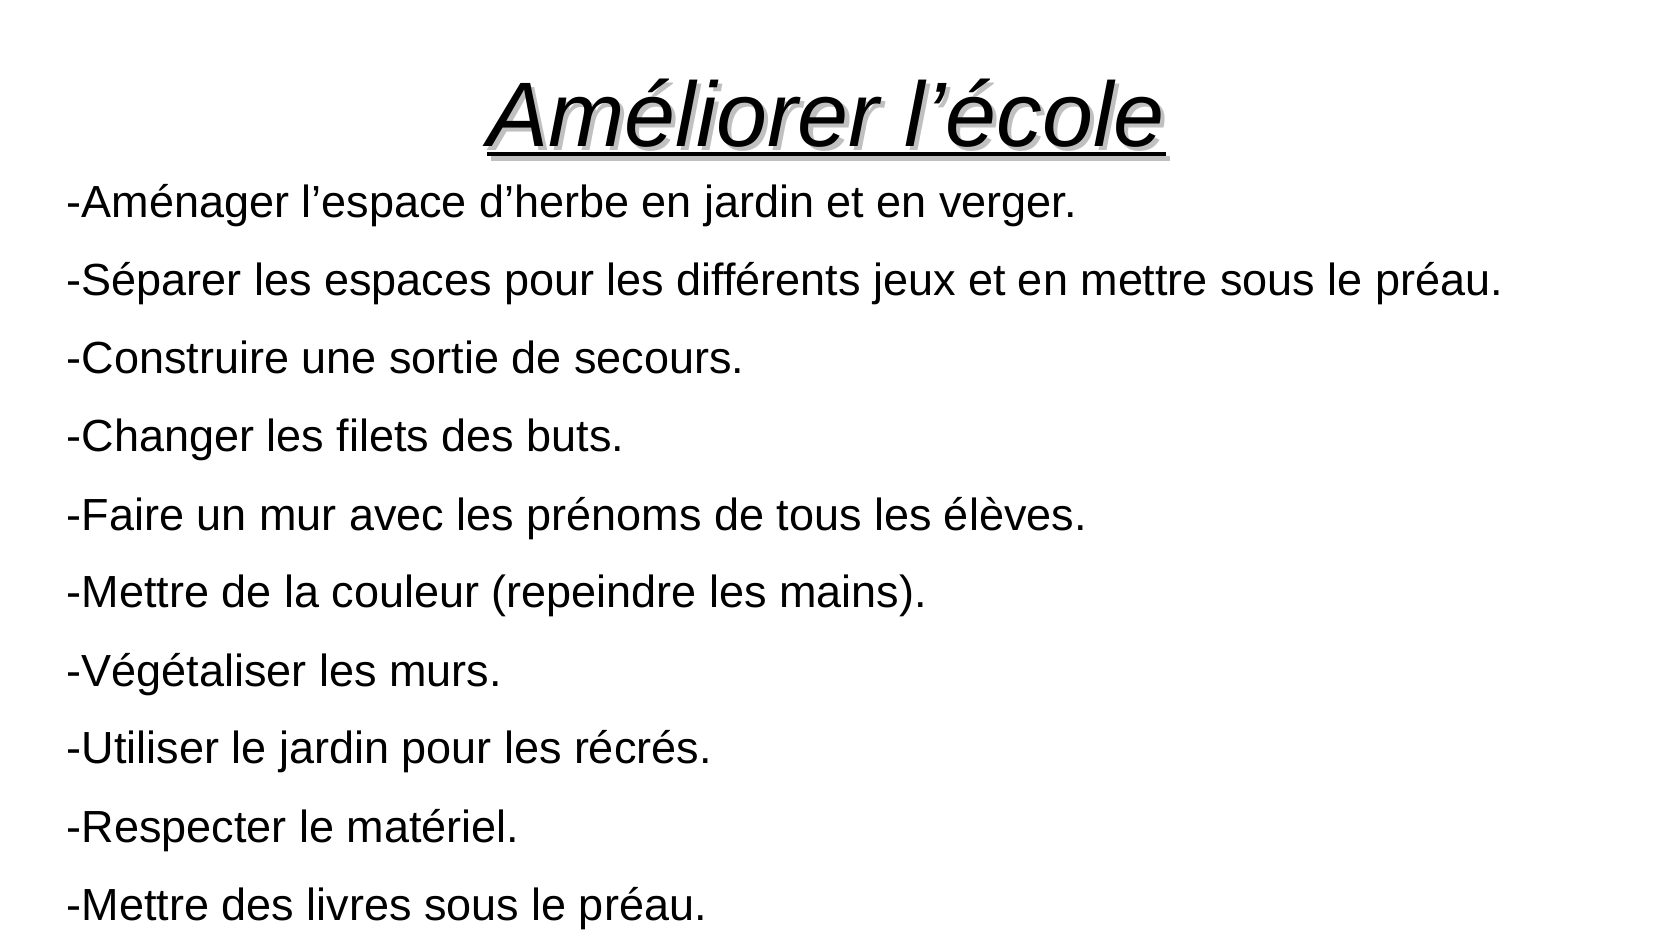

# Améliorer l’école
-Aménager l’espace d’herbe en jardin et en verger.
-Séparer les espaces pour les différents jeux et en mettre sous le préau.
-Construire une sortie de secours.
-Changer les filets des buts.
-Faire un mur avec les prénoms de tous les élèves.
-Mettre de la couleur (repeindre les mains).
-Végétaliser les murs.
-Utiliser le jardin pour les récrés.
-Respecter le matériel.
-Mettre des livres sous le préau.